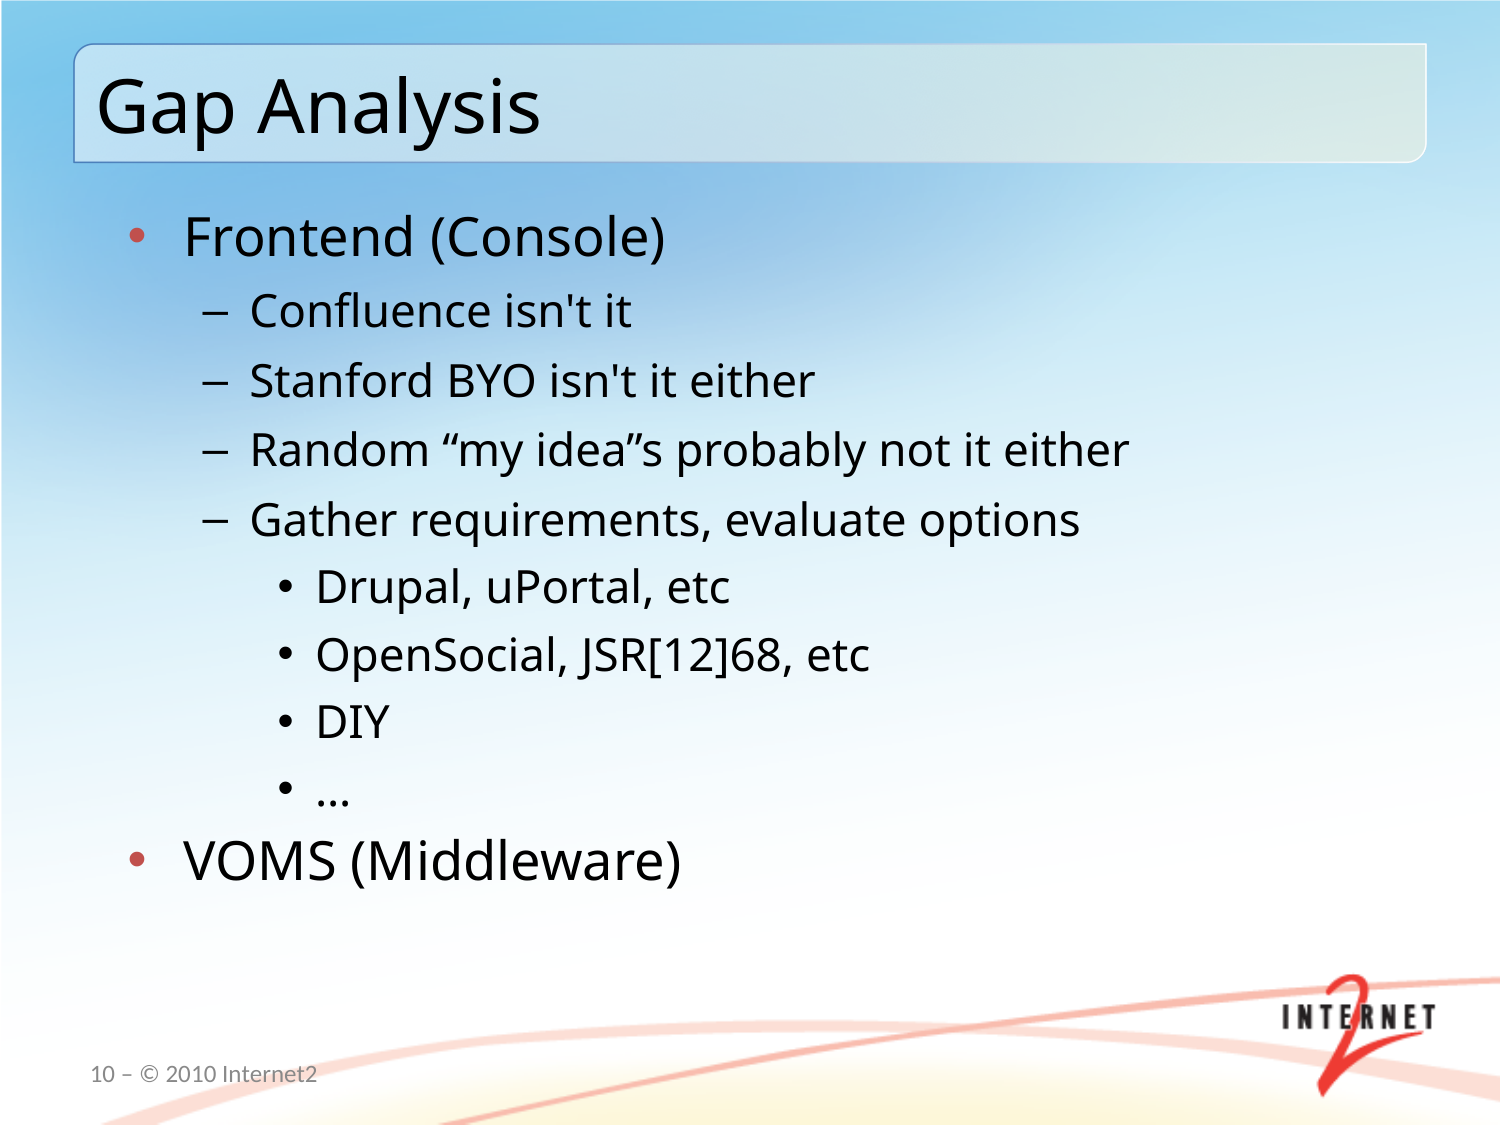

Gap Analysis
# Frontend (Console)
Confluence isn't it
Stanford BYO isn't it either
Random “my idea”s probably not it either
Gather requirements, evaluate options
Drupal, uPortal, etc
OpenSocial, JSR[12]68, etc
DIY
…
VOMS (Middleware)
 – © 2010 Internet2